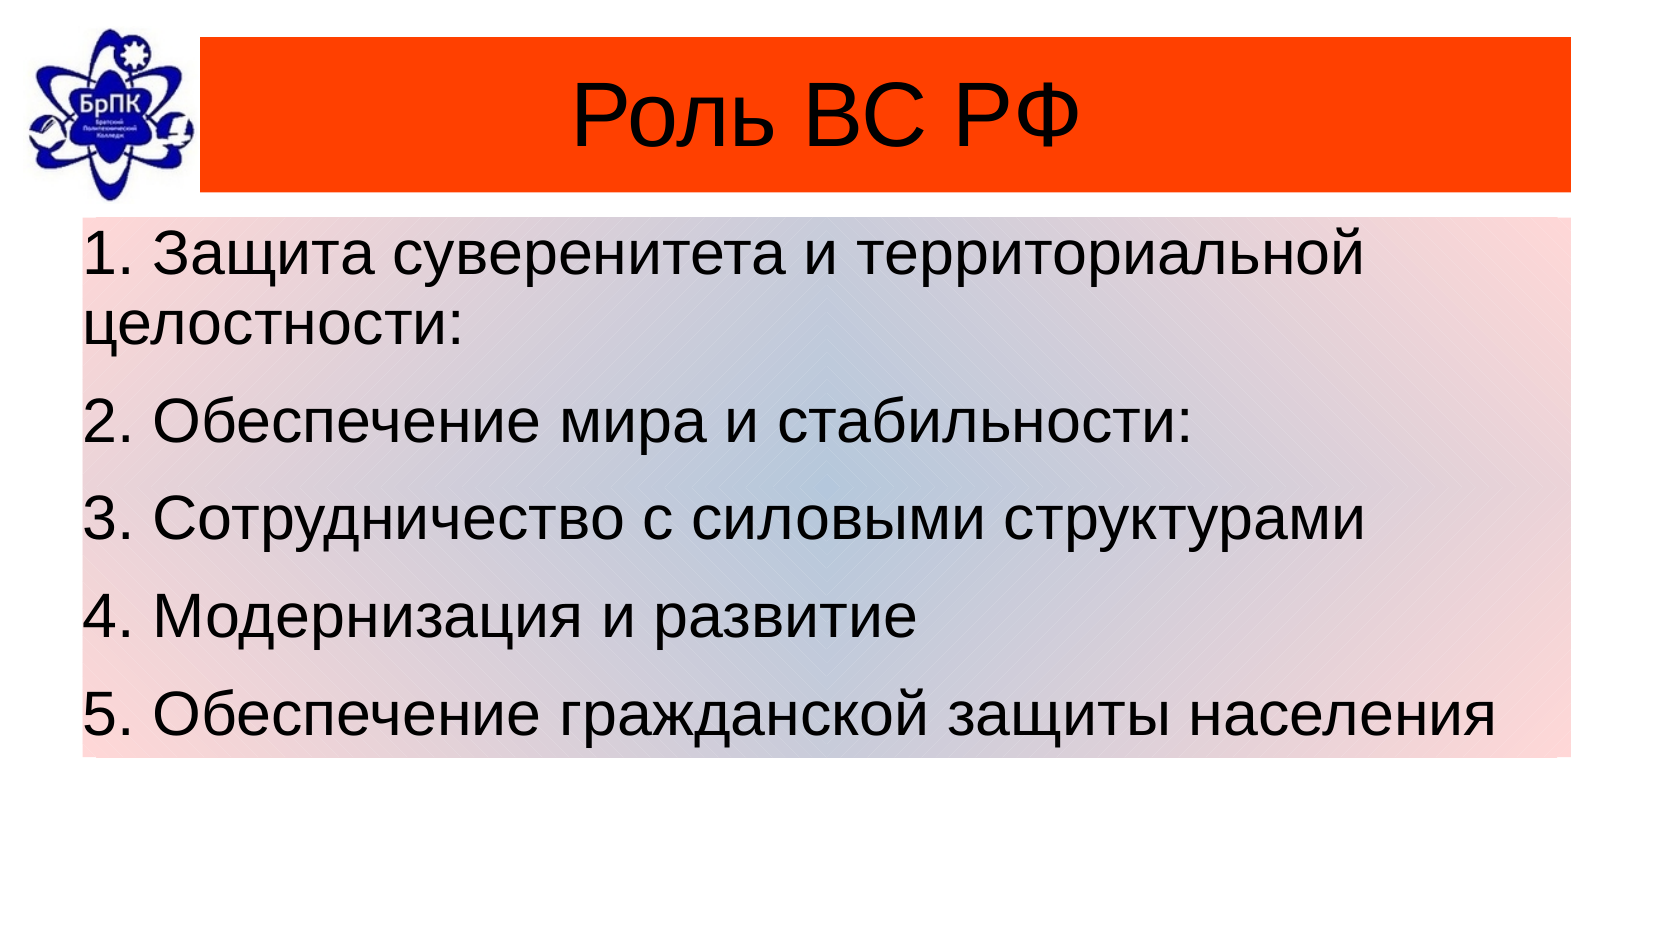

# Роль ВС РФ
1. Защита суверенитета и территориальной целостности:
2. Обеспечение мира и стабильности:
3. Сотрудничество с силовыми структурами
4. Модернизация и развитие
5. Обеспечение гражданской защиты населения